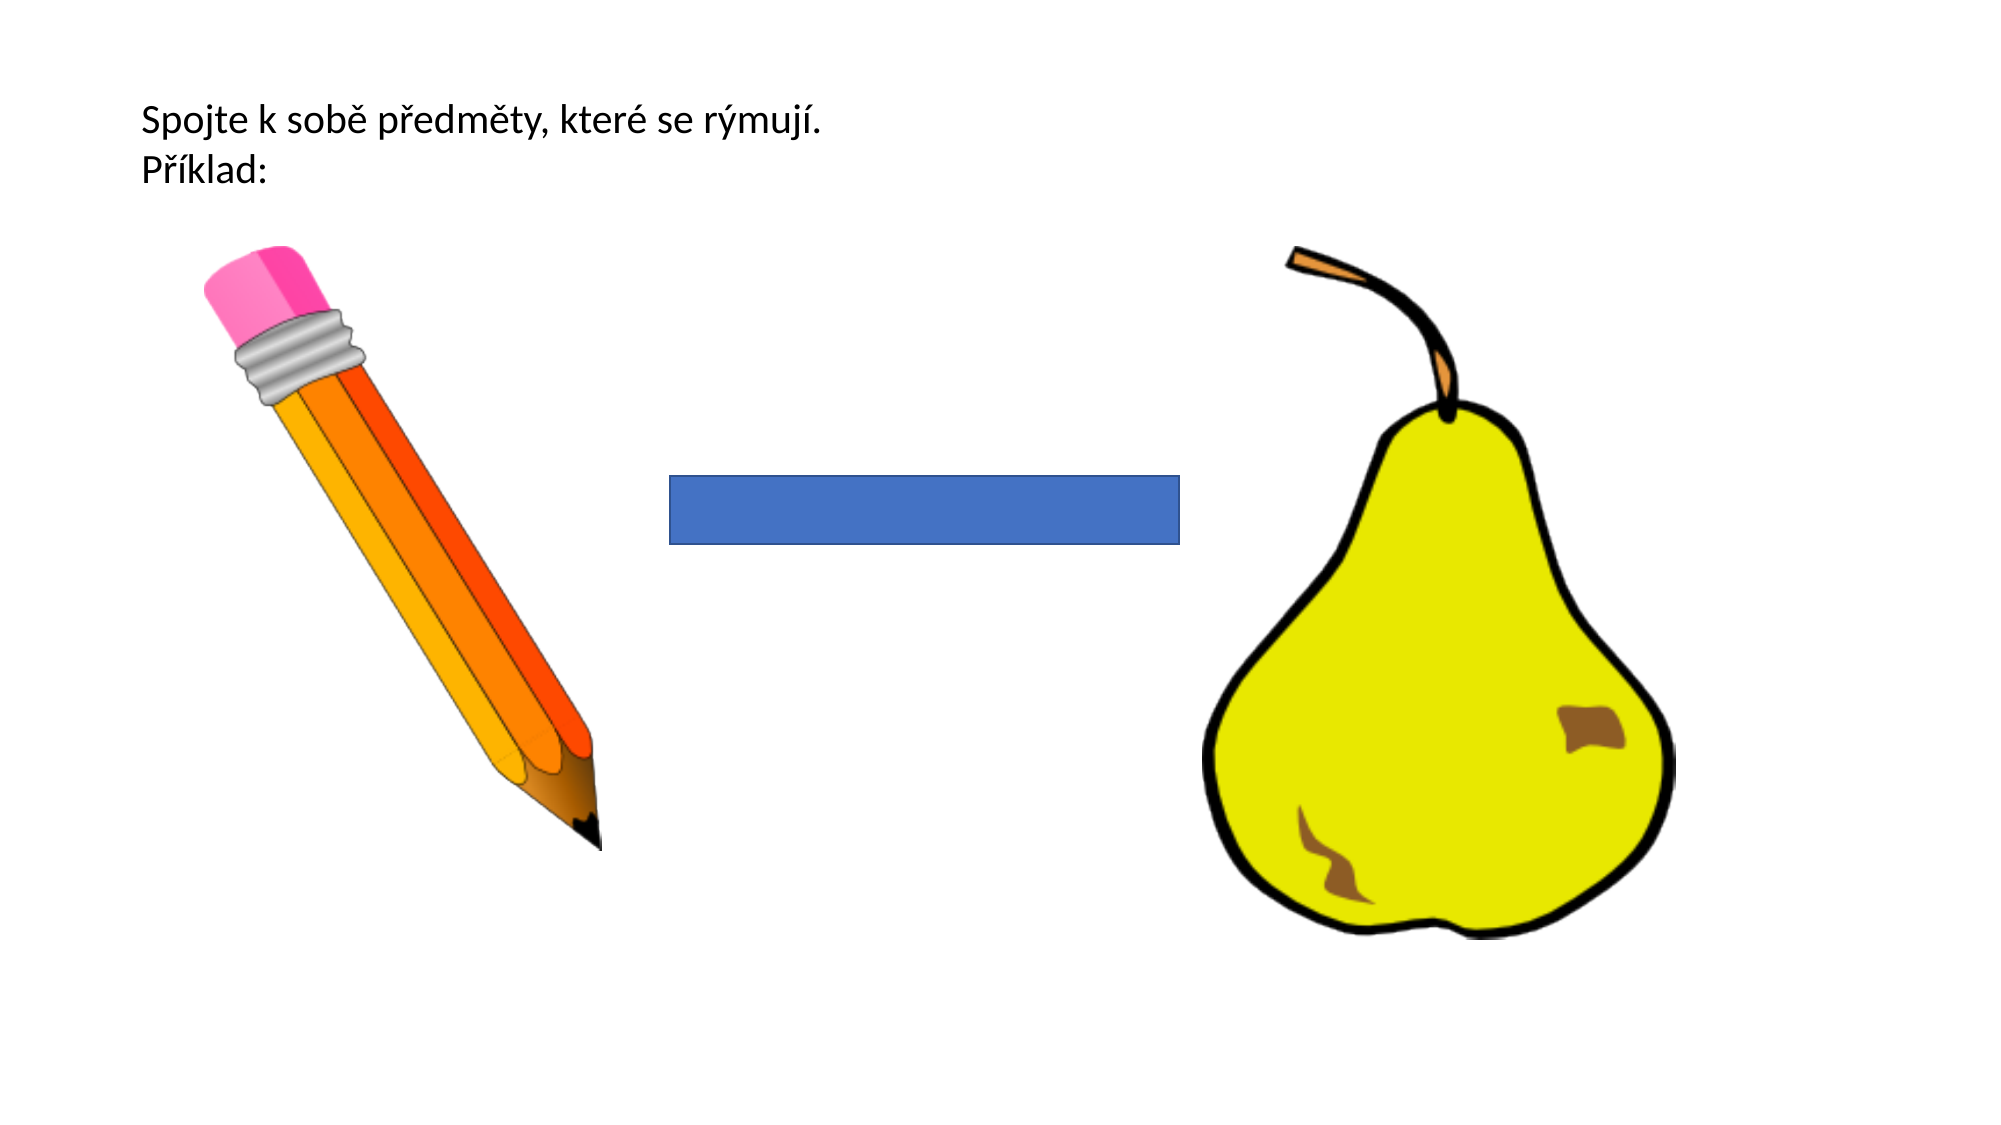

Spojte k sobě předměty, které se rýmují.
Příklad: